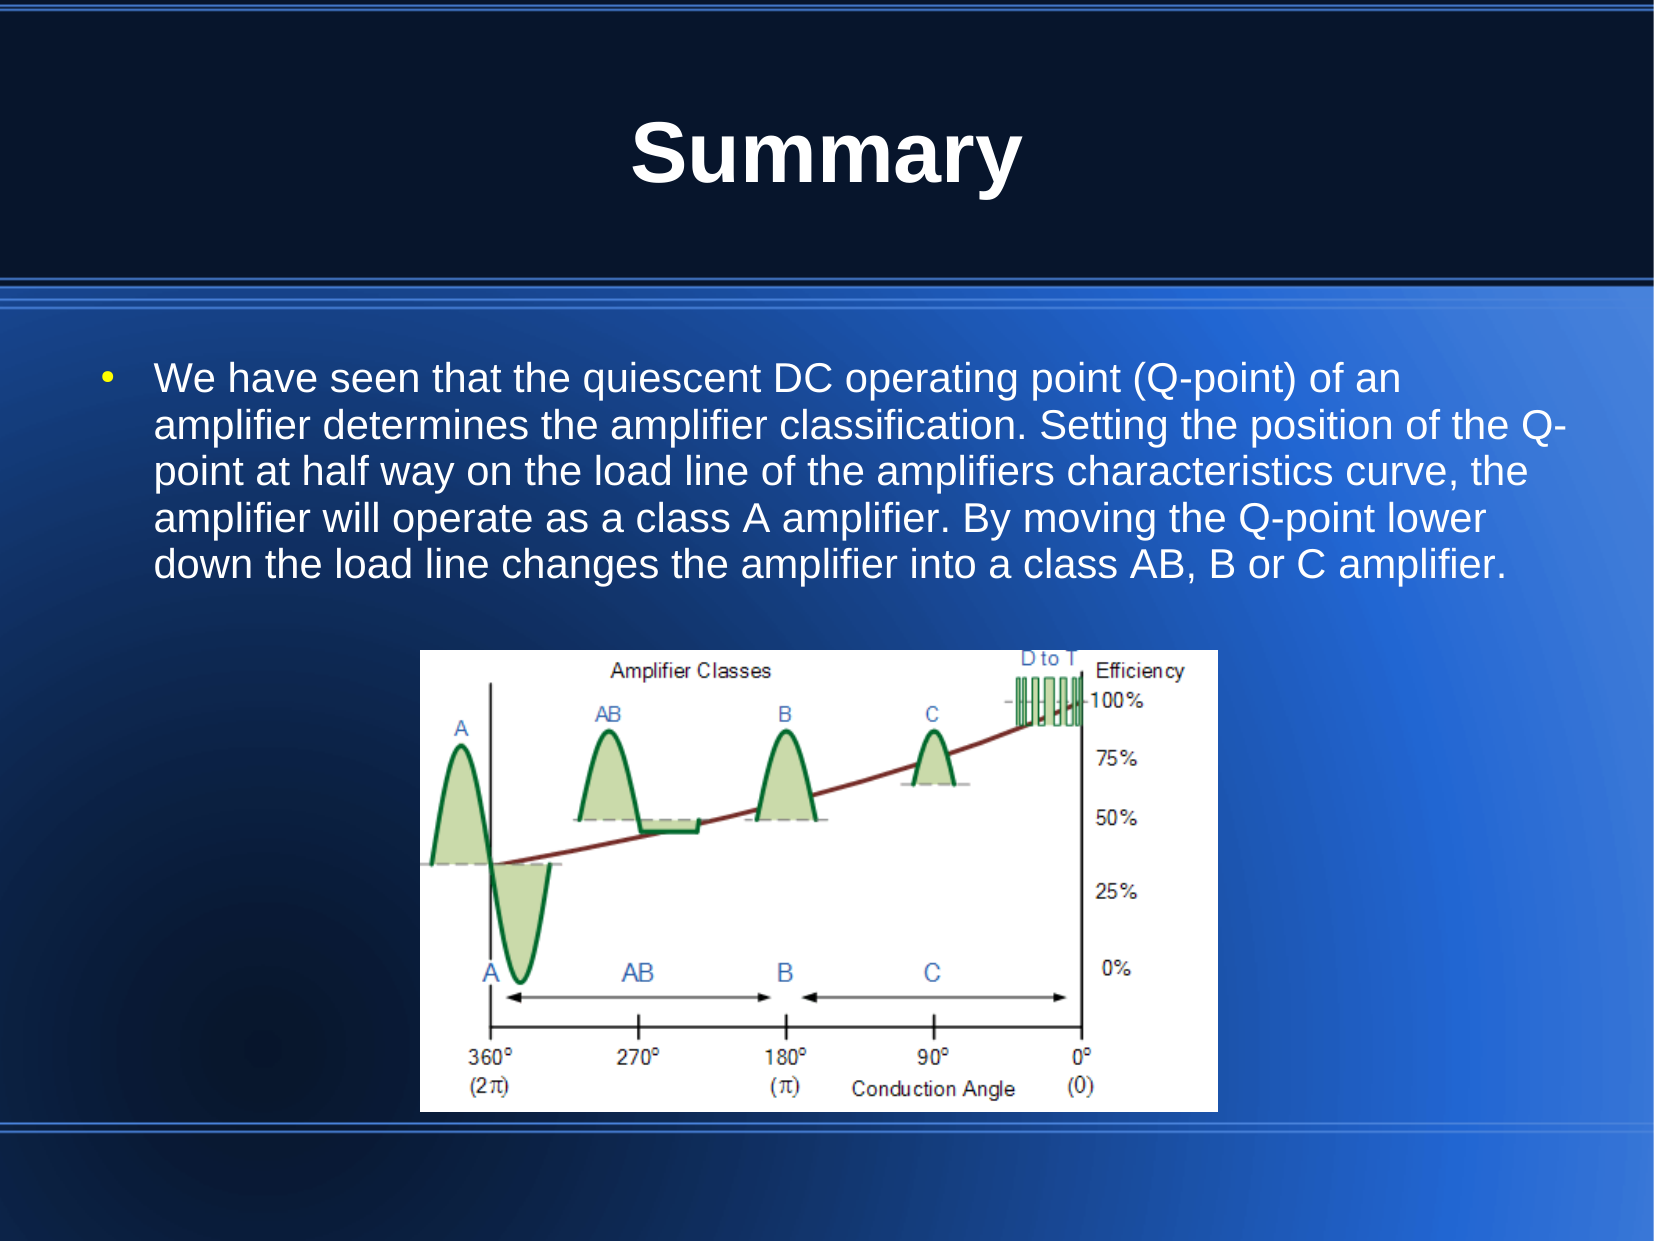

# Summary
We have seen that the quiescent DC operating point (Q-point) of an amplifier determines the amplifier classification. Setting the position of the Q-point at half way on the load line of the amplifiers characteristics curve, the amplifier will operate as a class A amplifier. By moving the Q-point lower down the load line changes the amplifier into a class AB, B or C amplifier.